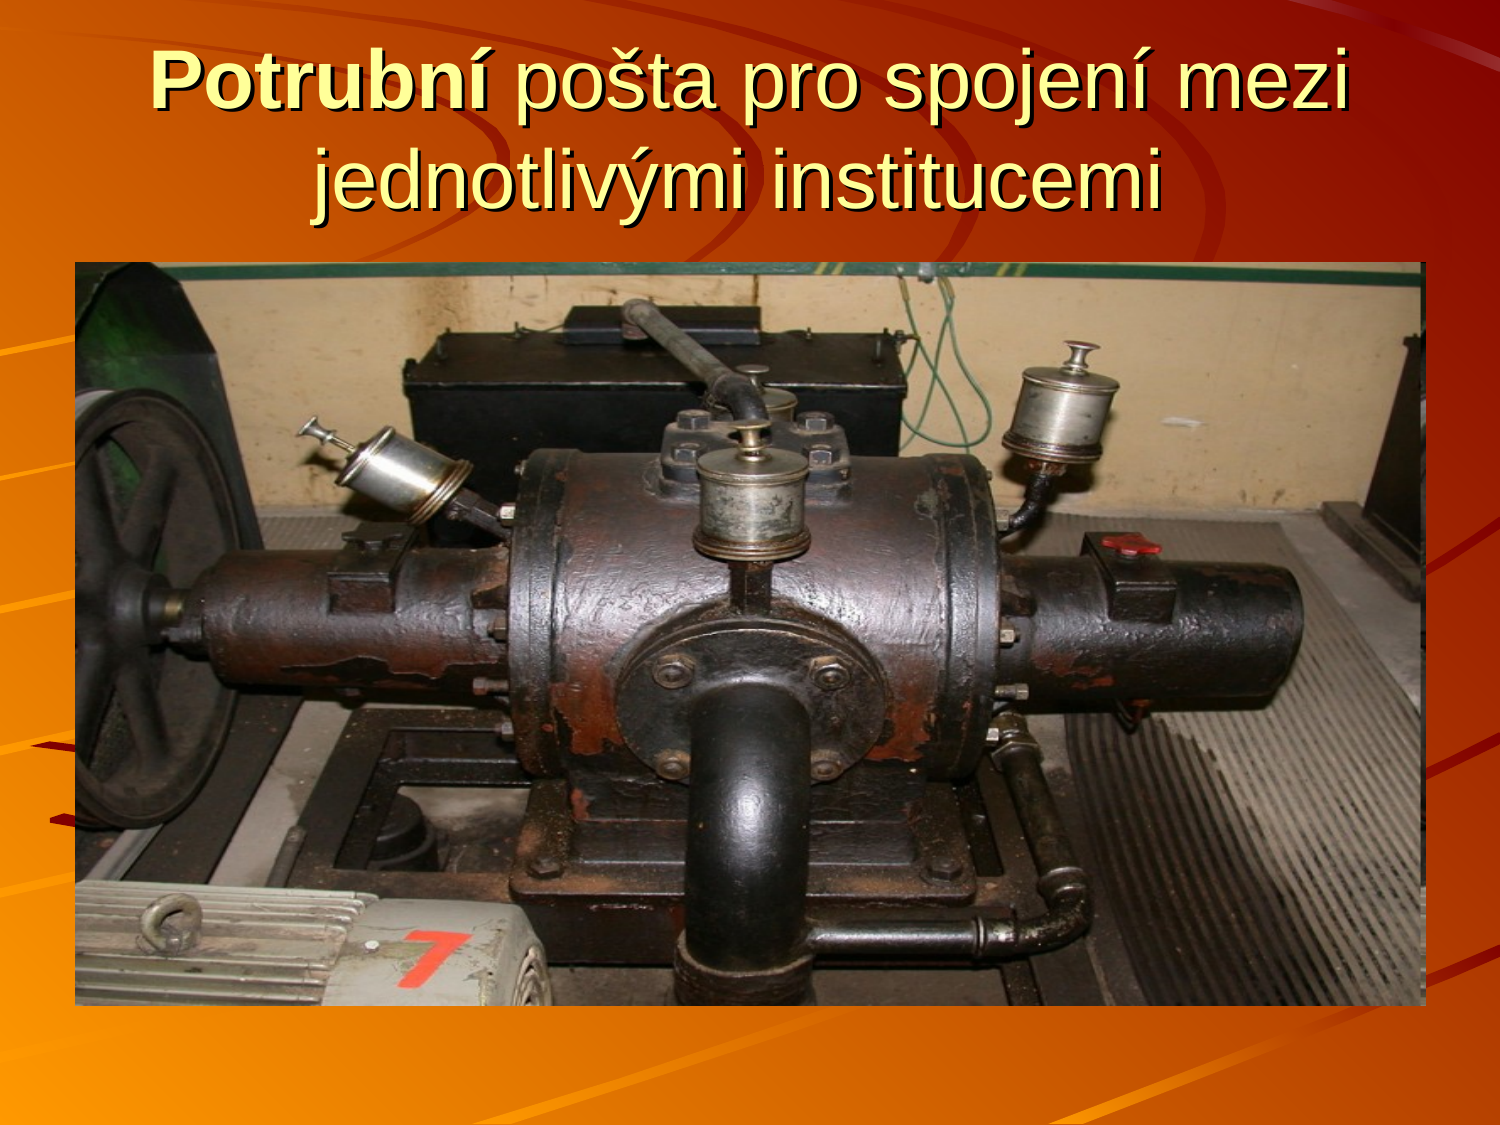

# Potrubní pošta pro spojení mezi jednotlivými institucemi